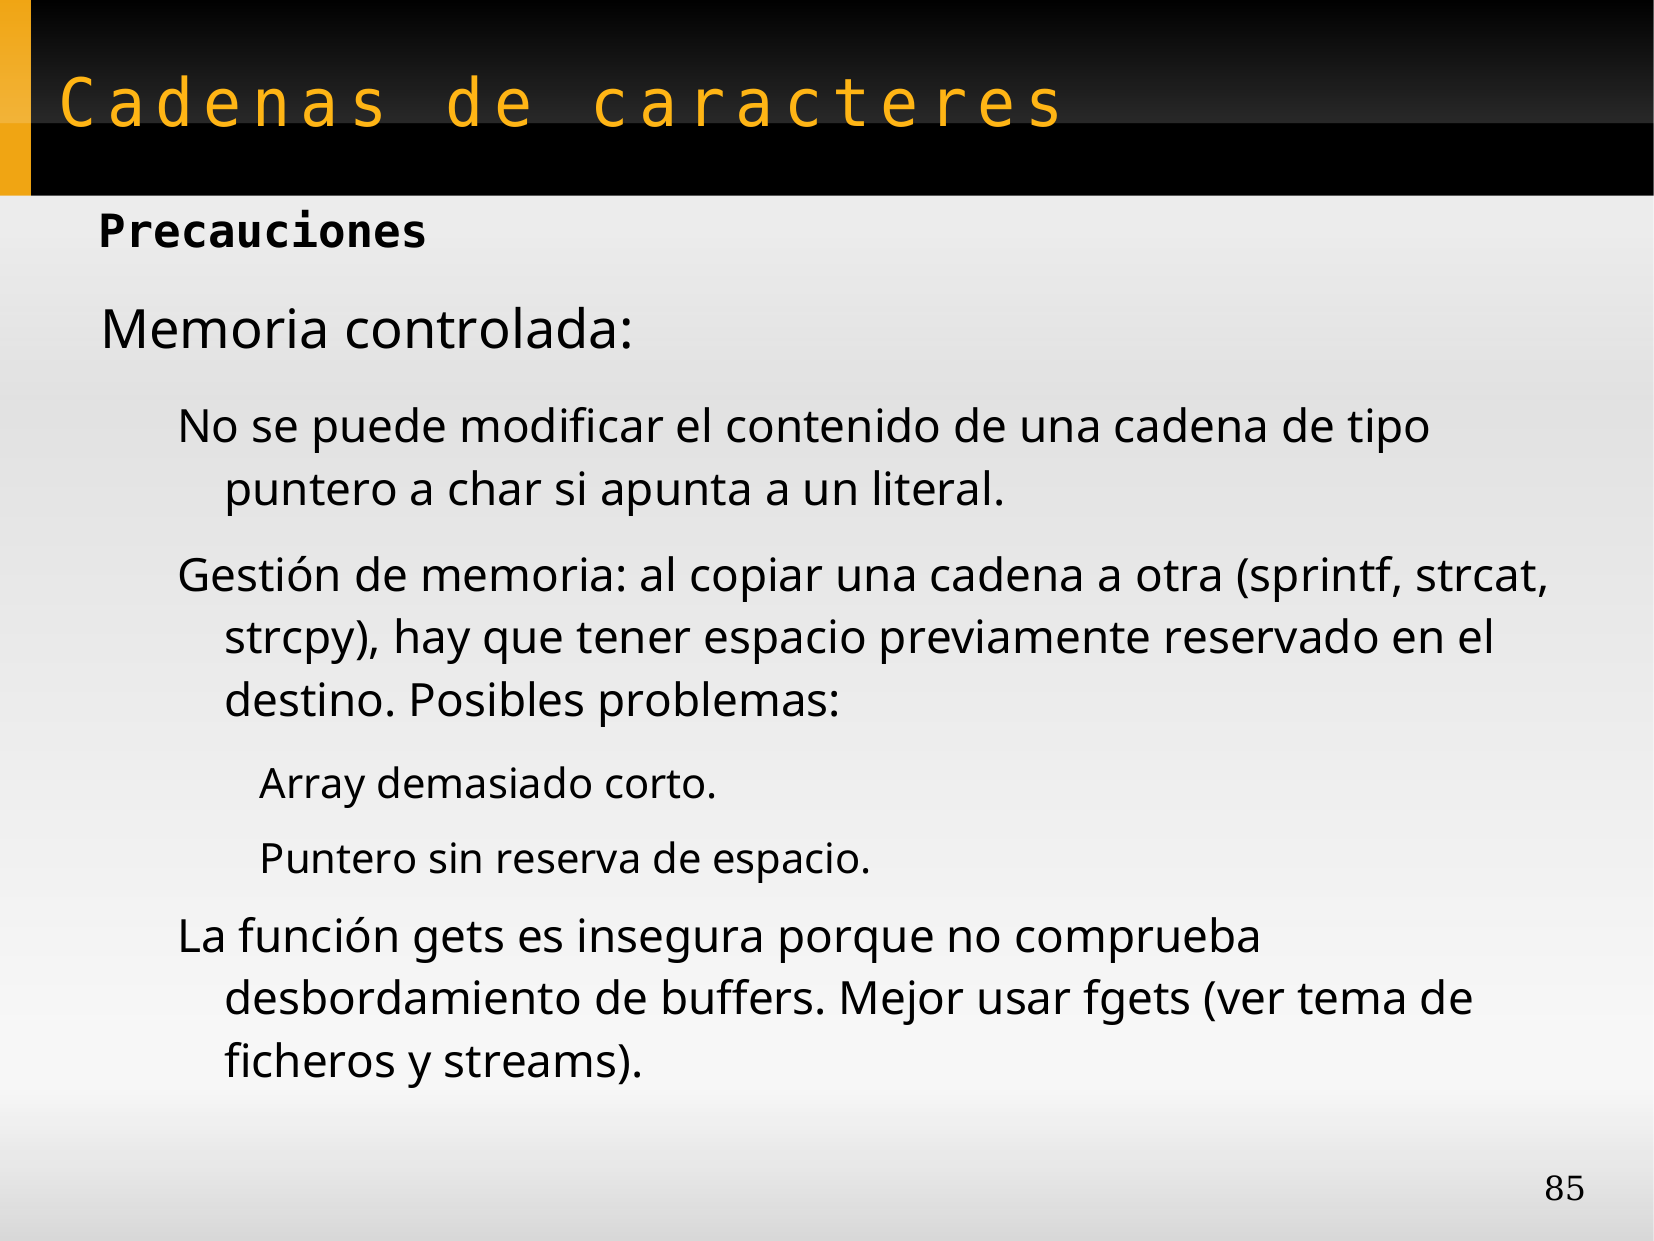

# Cadenas de caracteres
Precauciones
Memoria controlada:
No se puede modificar el contenido de una cadena de tipo puntero a char si apunta a un literal.
Gestión de memoria: al copiar una cadena a otra (sprintf, strcat, strcpy), hay que tener espacio previamente reservado en el destino. Posibles problemas:
Array demasiado corto.
Puntero sin reserva de espacio.
La función gets es insegura porque no comprueba desbordamiento de buffers. Mejor usar fgets (ver tema de ficheros y streams).
85